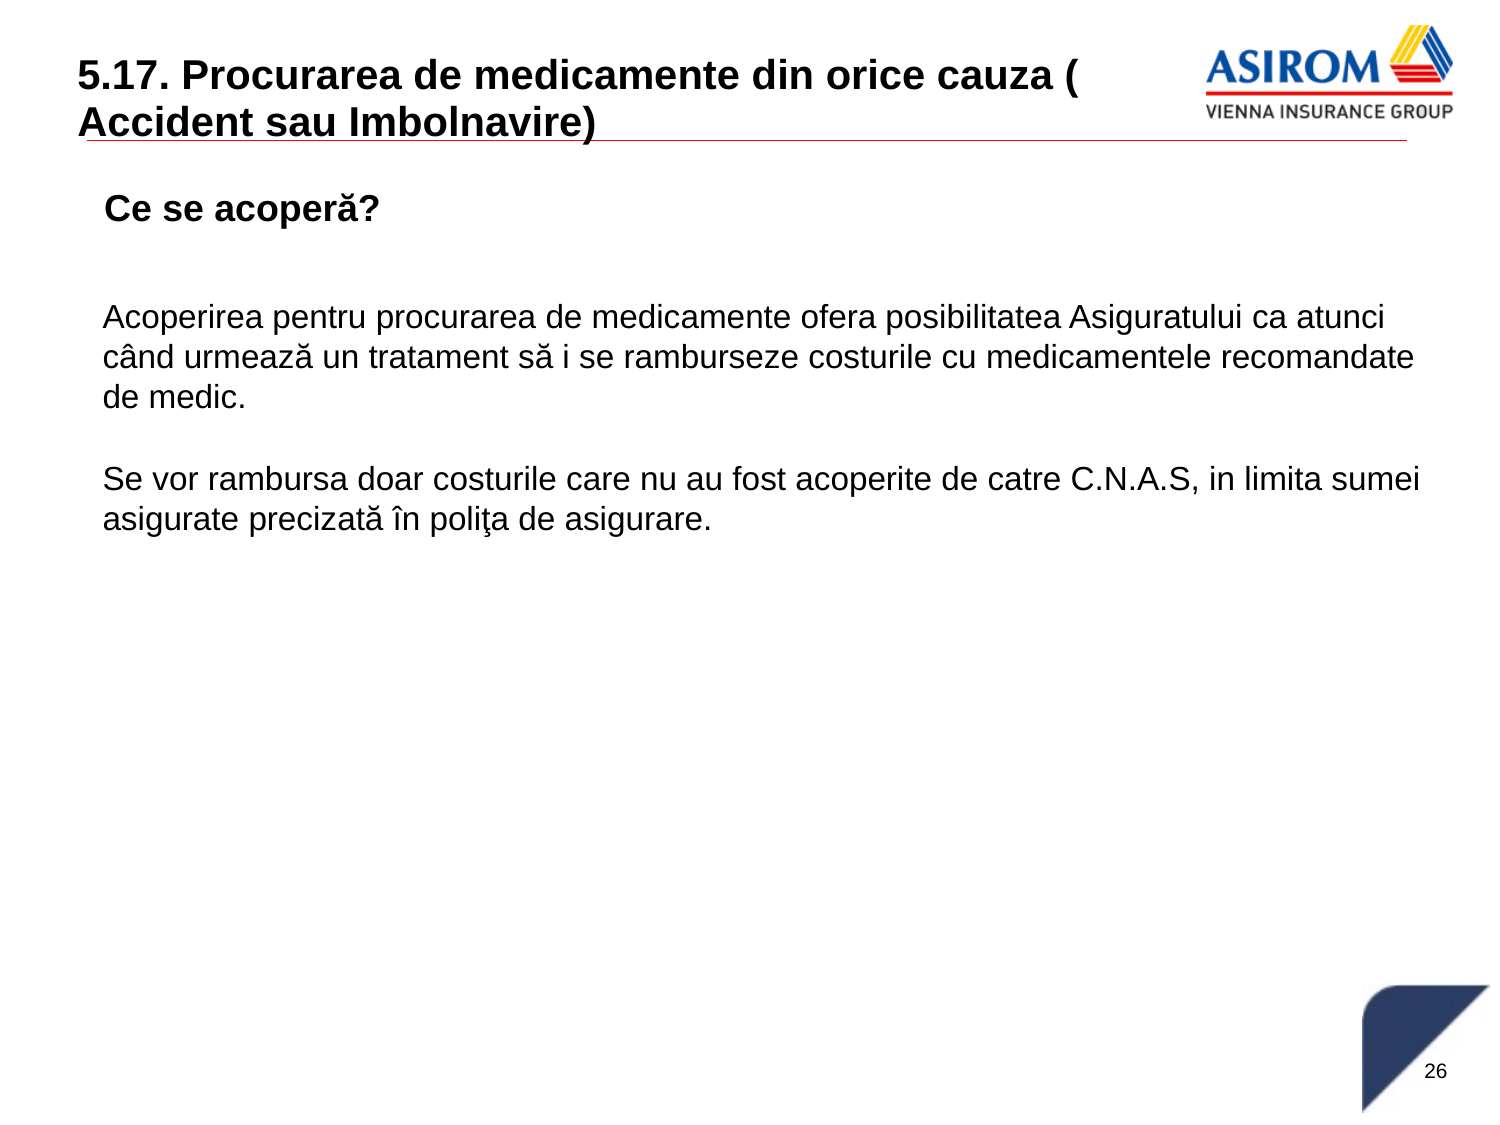

5.17. Procurarea de medicamente din orice cauza (
Accident sau Imbolnavire)
Ce se acoperă?
Acoperirea pentru procurarea de medicamente ofera posibilitatea Asiguratului ca atunci când urmează un tratament să i se ramburseze costurile cu medicamentele recomandate de medic.
Se vor rambursa doar costurile care nu au fost acoperite de catre C.N.A.S, in limita sumei asigurate precizată în poliţa de asigurare.